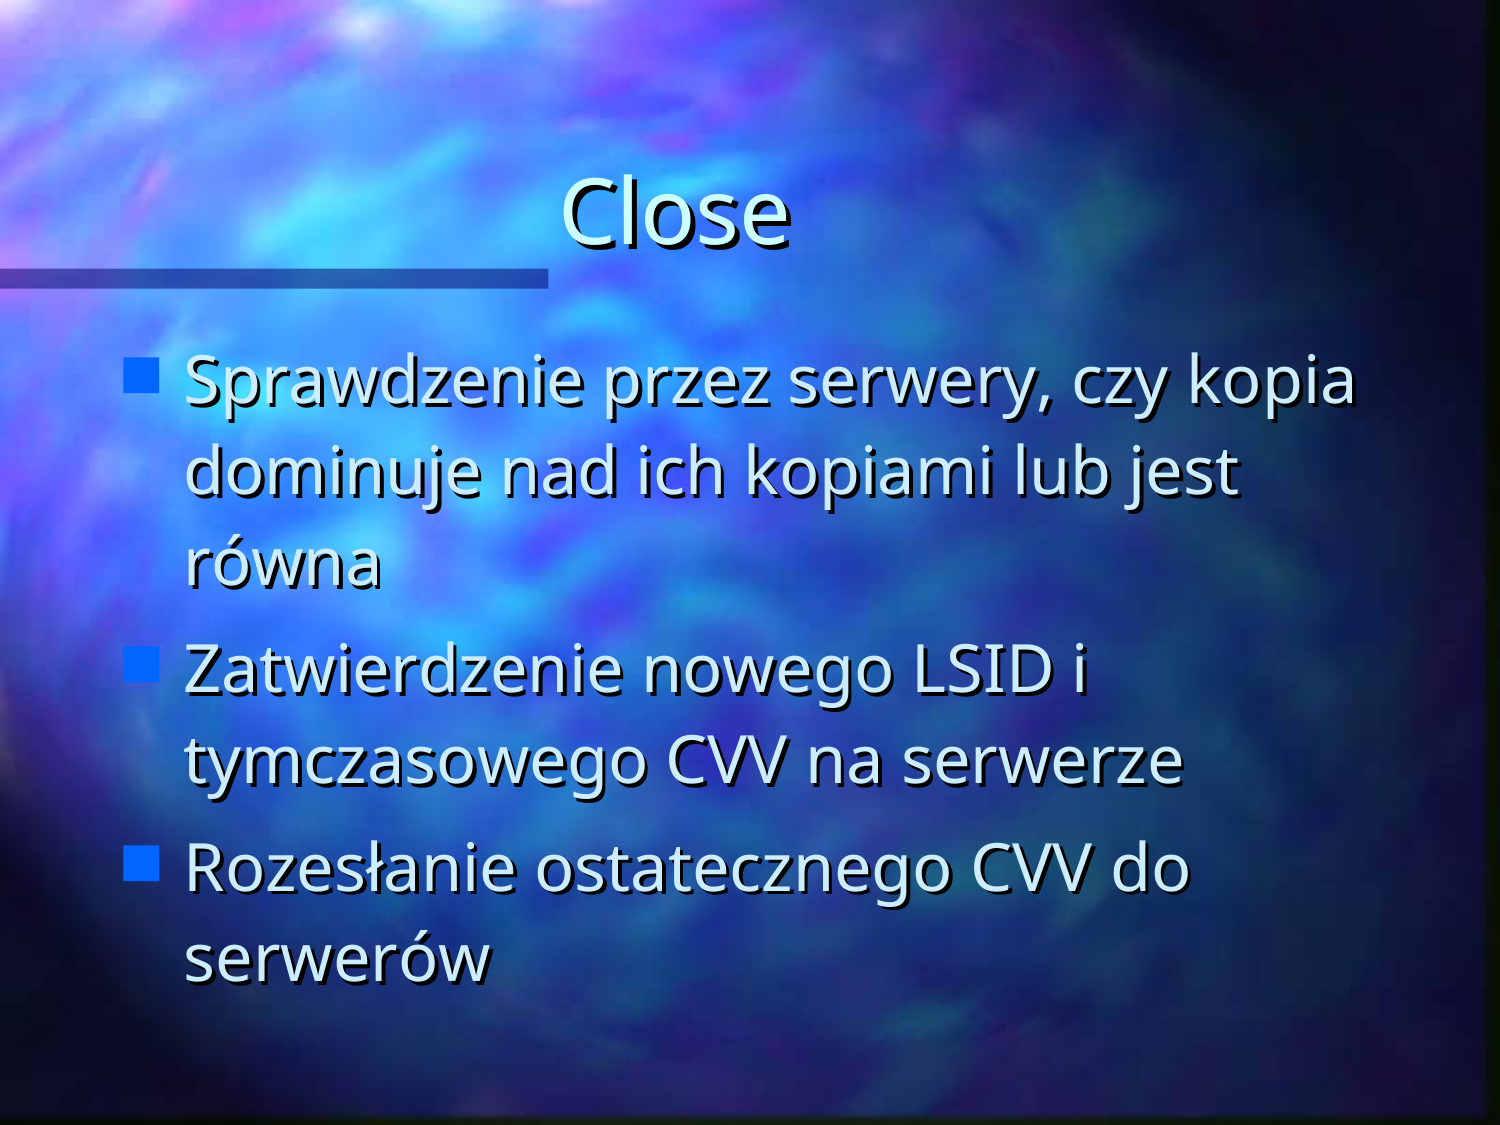

# Close
Sprawdzenie przez serwery, czy kopia dominuje nad ich kopiami lub jest równa
Zatwierdzenie nowego LSID i tymczasowego CVV na serwerze
Rozesłanie ostatecznego CVV do serwerów